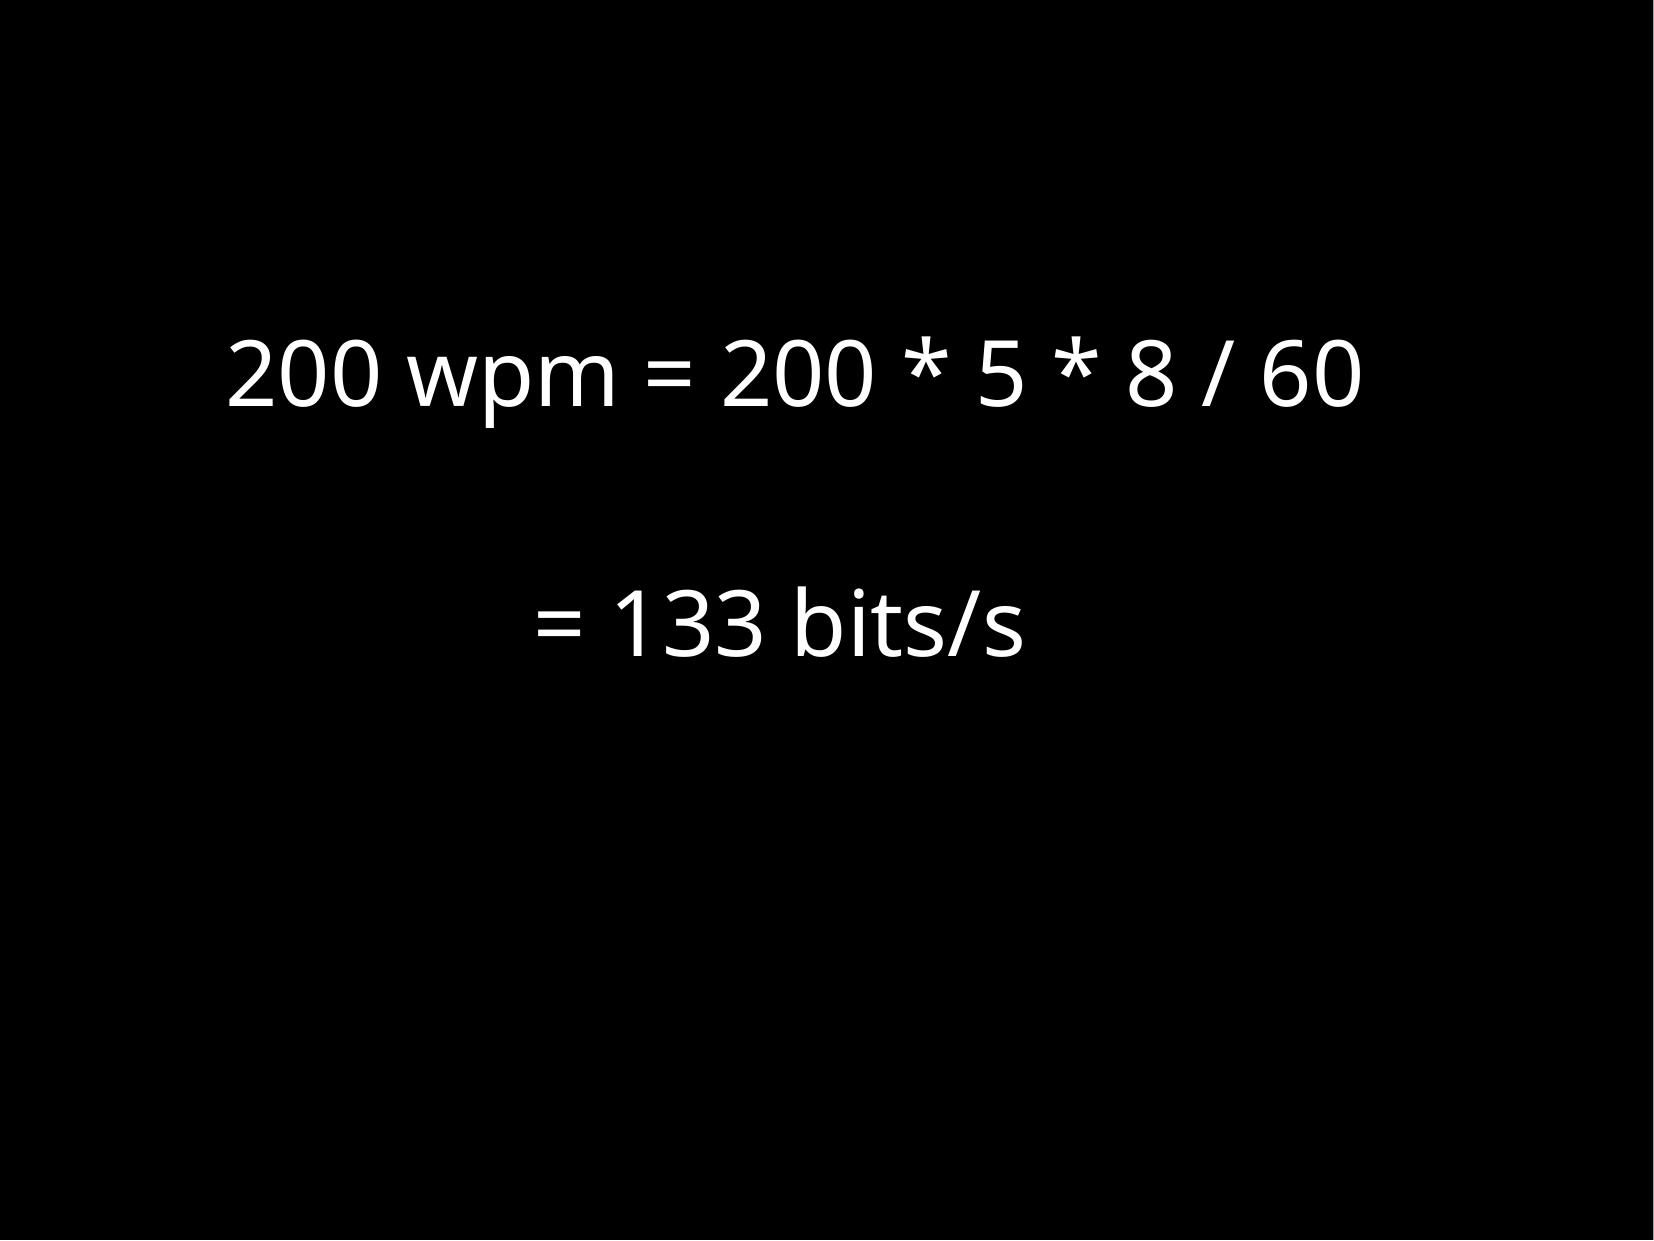

# 200 wpm = 200 * 5 * 8 / 60 = 133 bits/s